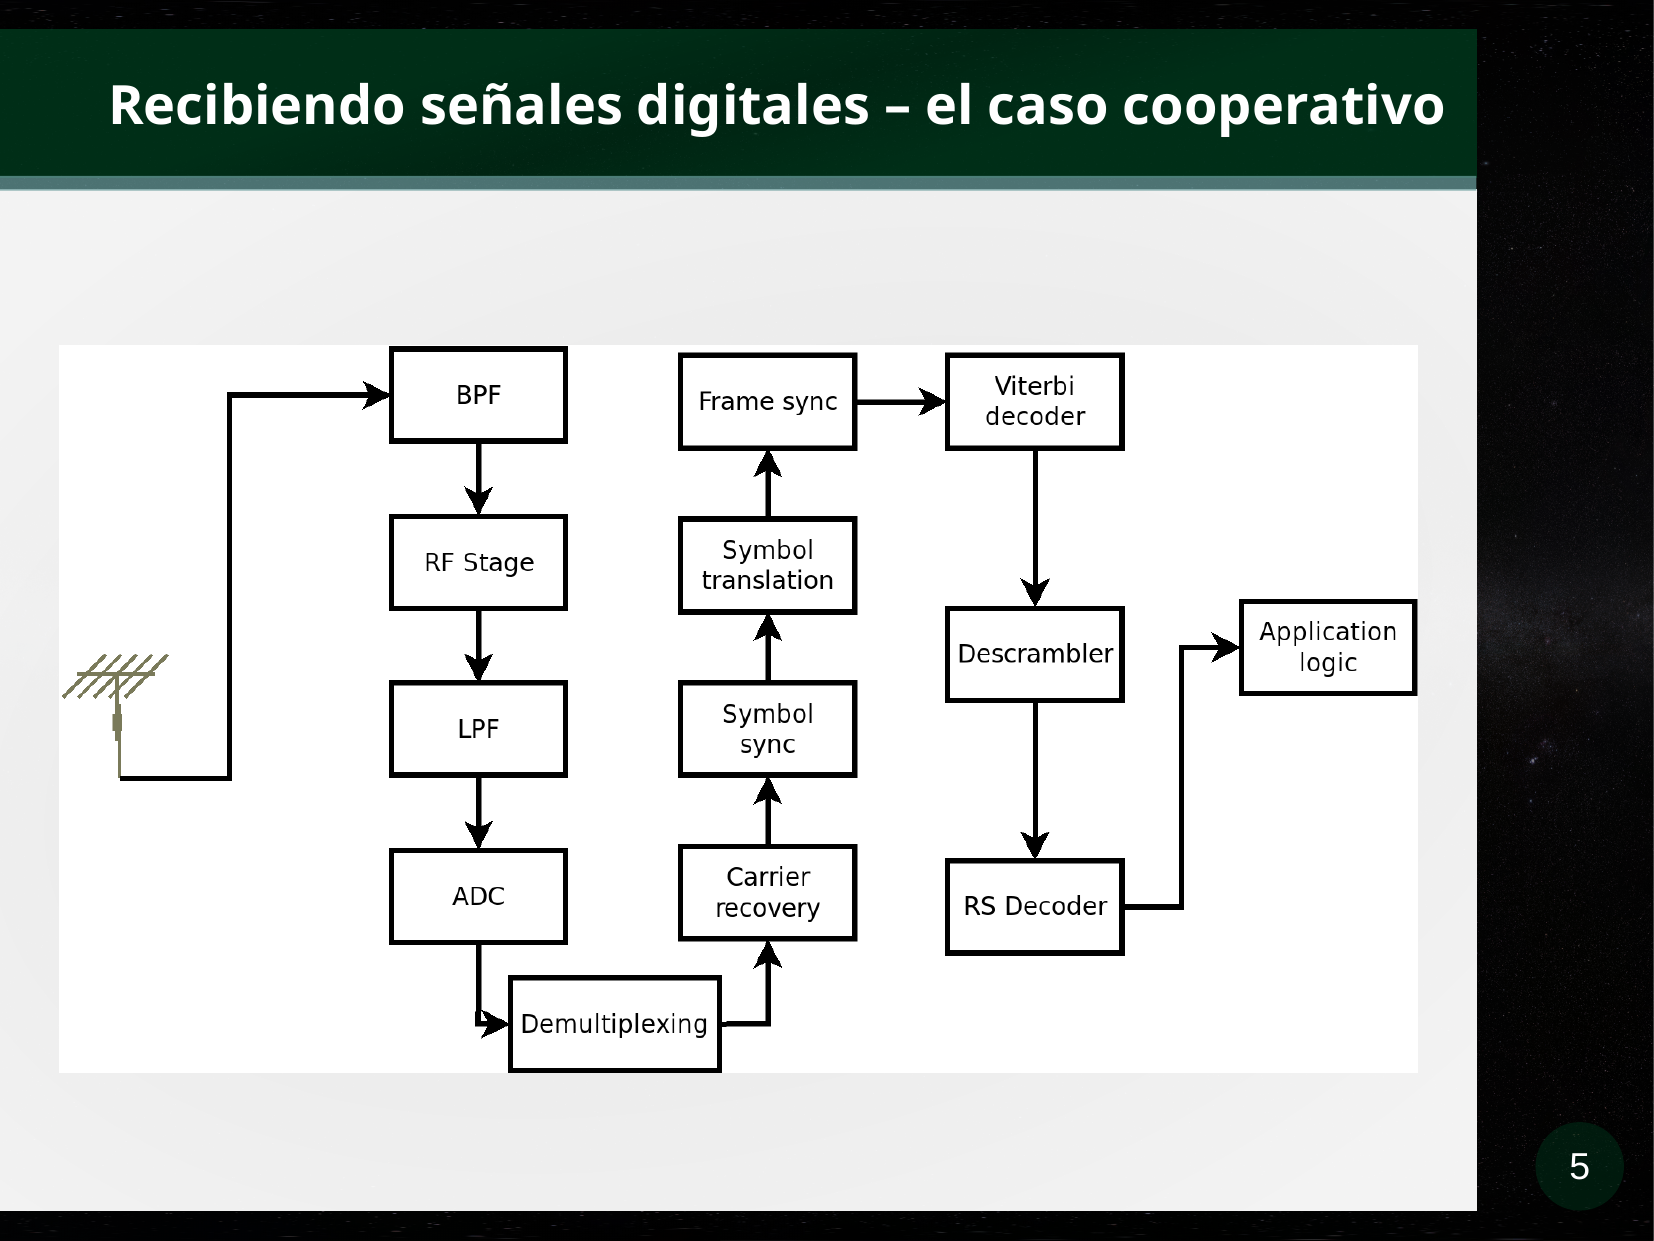

# Recibiendo señales digitales – el caso cooperativo